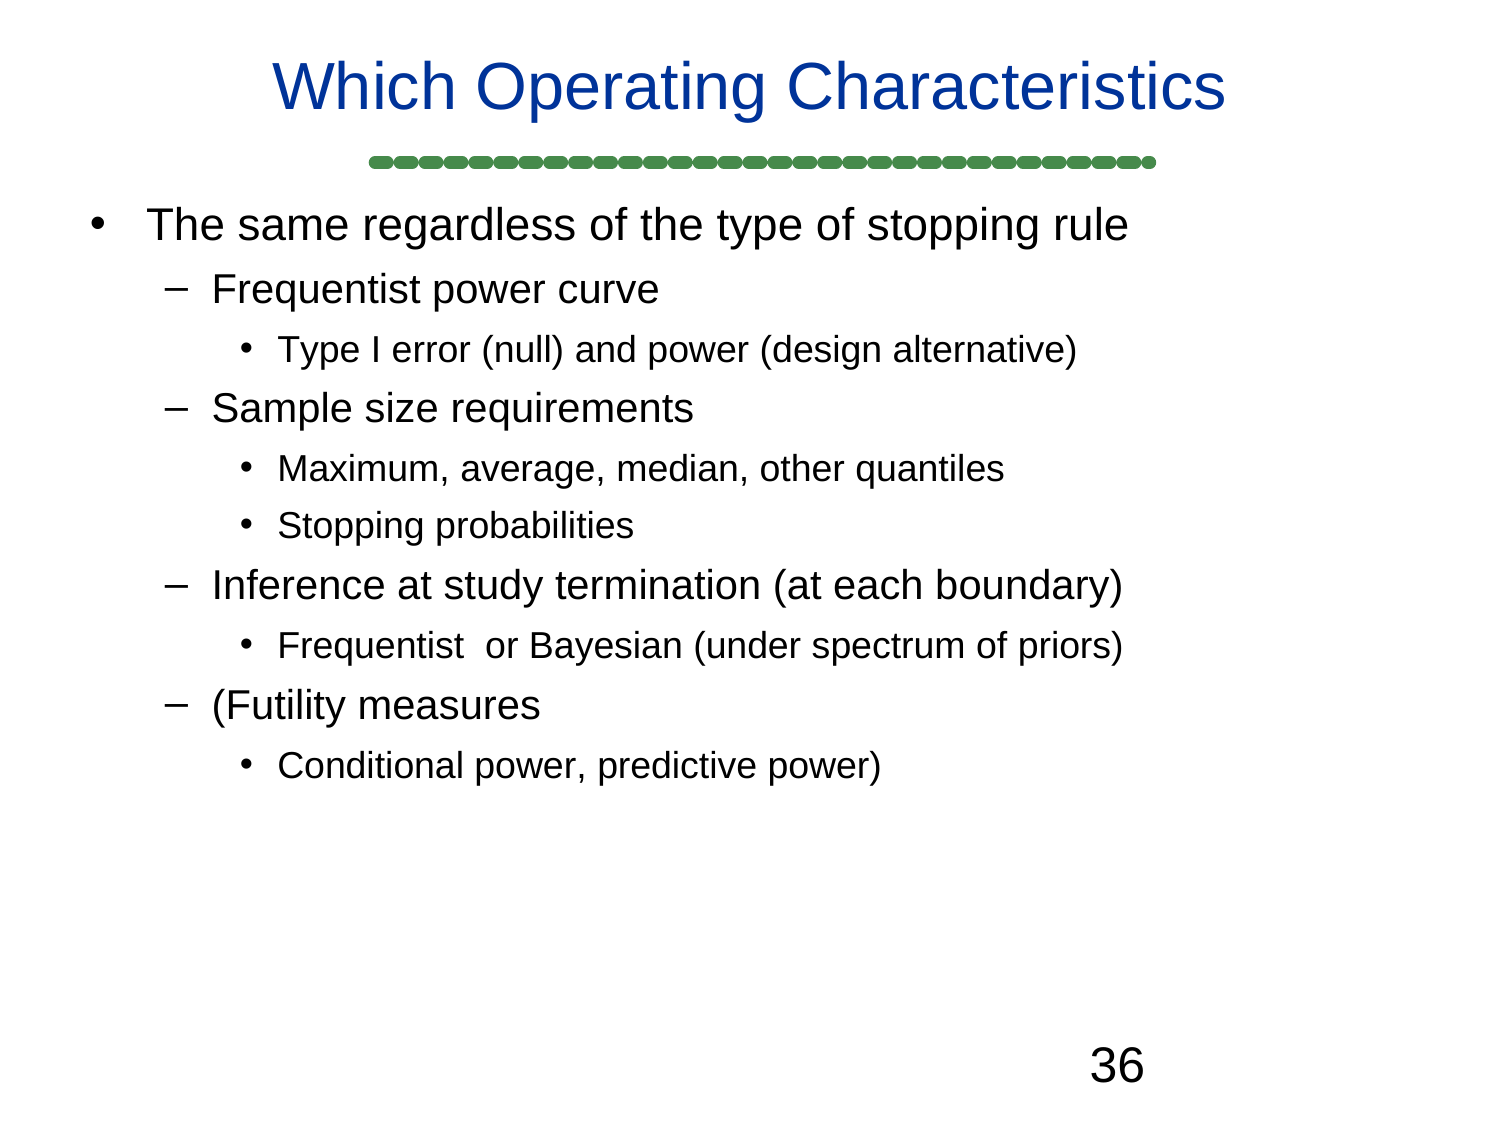

# Which Operating Characteristics
The same regardless of the type of stopping rule
Frequentist power curve
Type I error (null) and power (design alternative)
Sample size requirements
Maximum, average, median, other quantiles
Stopping probabilities
Inference at study termination (at each boundary)
Frequentist or Bayesian (under spectrum of priors)
(Futility measures
Conditional power, predictive power)
36